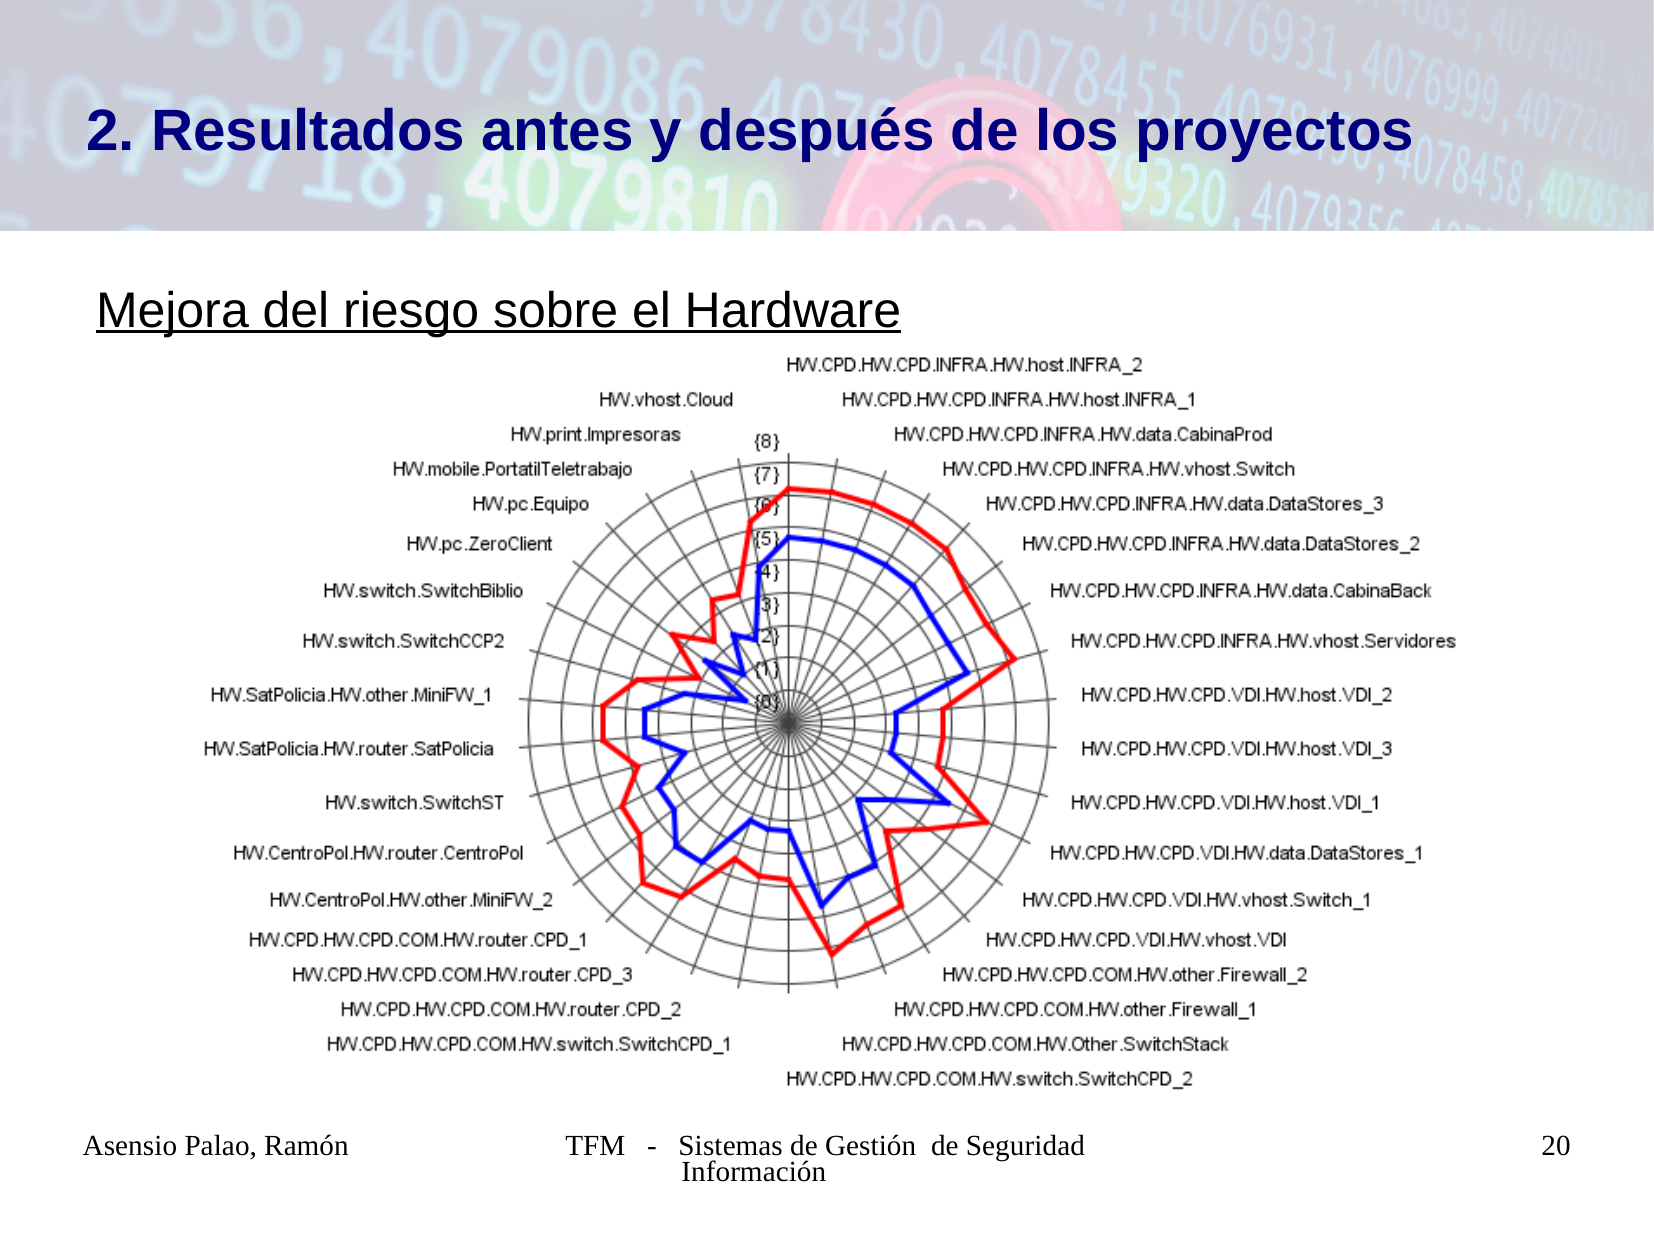

2. Resultados antes y después de los proyectos
Mejora del riesgo sobre el Hardware
Asensio Palao, Ramón
TFM - Sistemas de Gestión de Seguridad Información
20